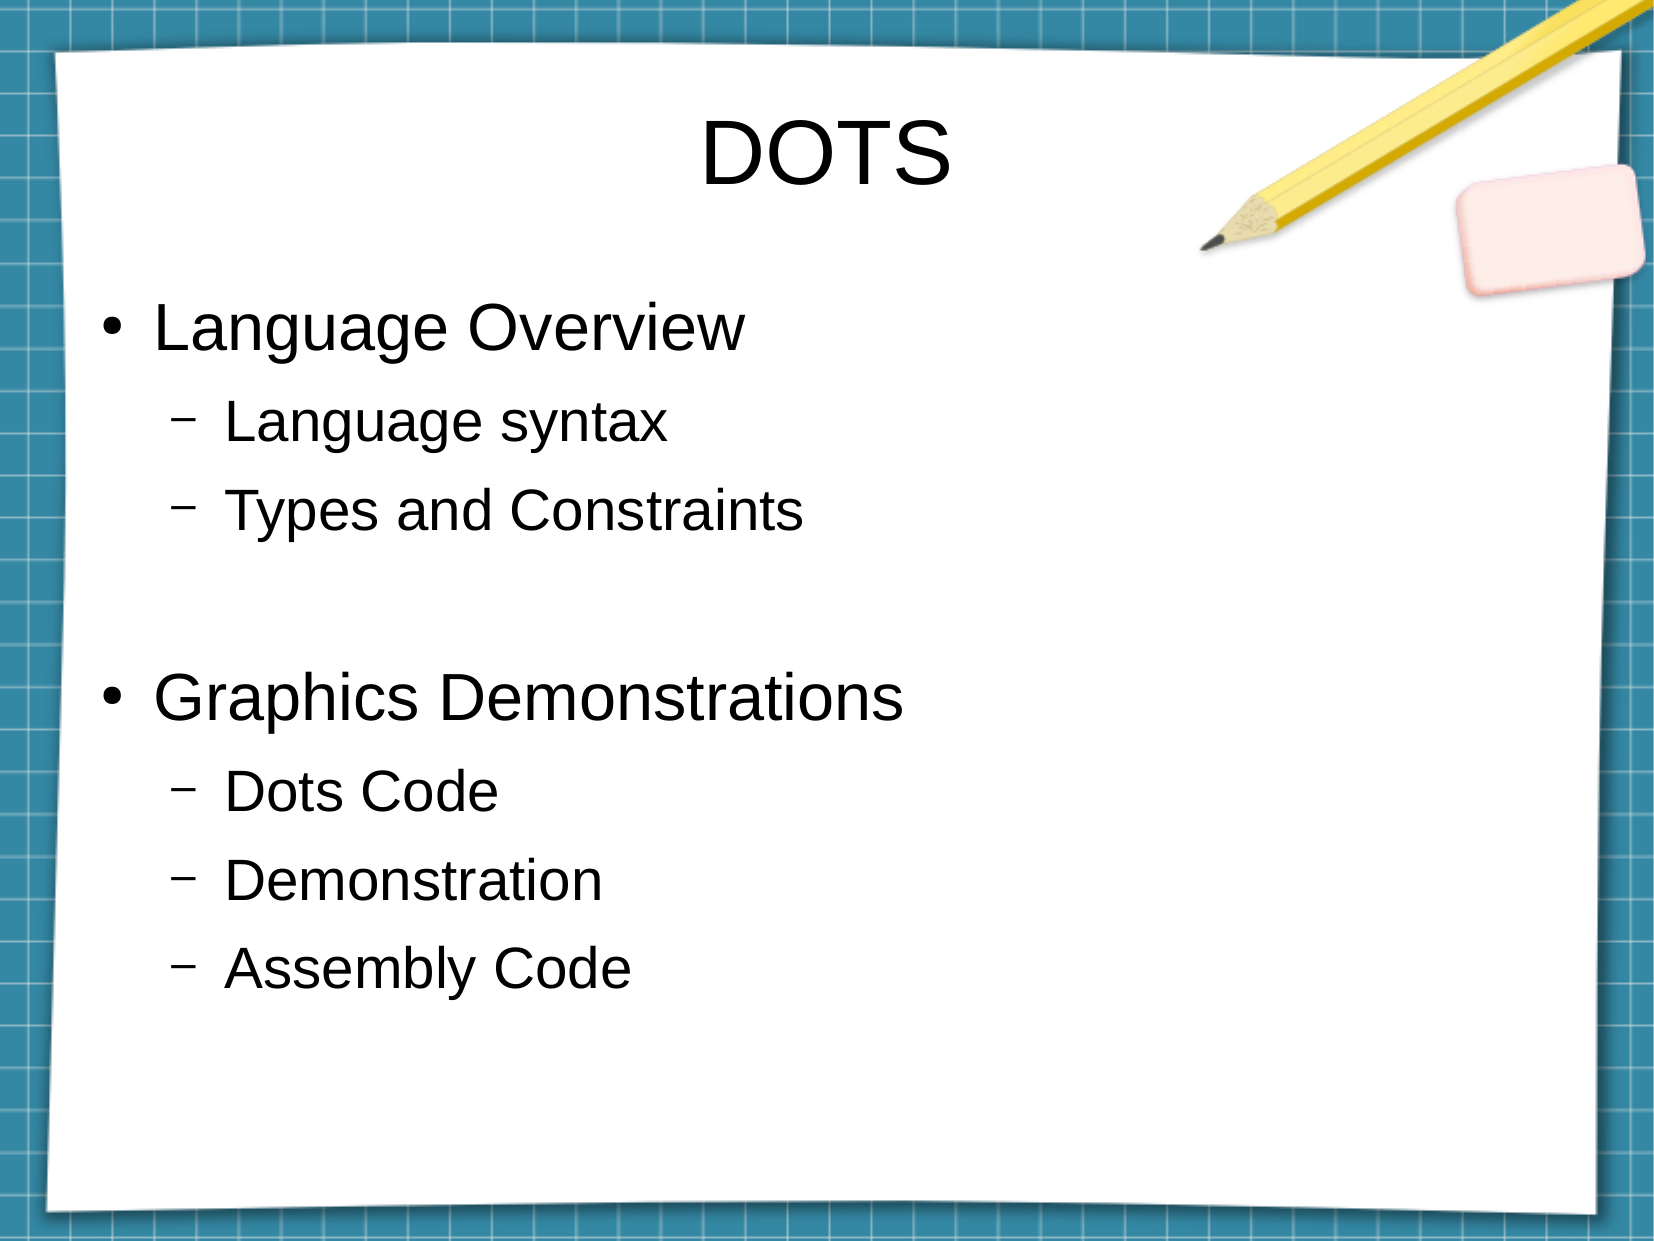

# DOTS
Language Overview
Language syntax
Types and Constraints
Graphics Demonstrations
Dots Code
Demonstration
Assembly Code